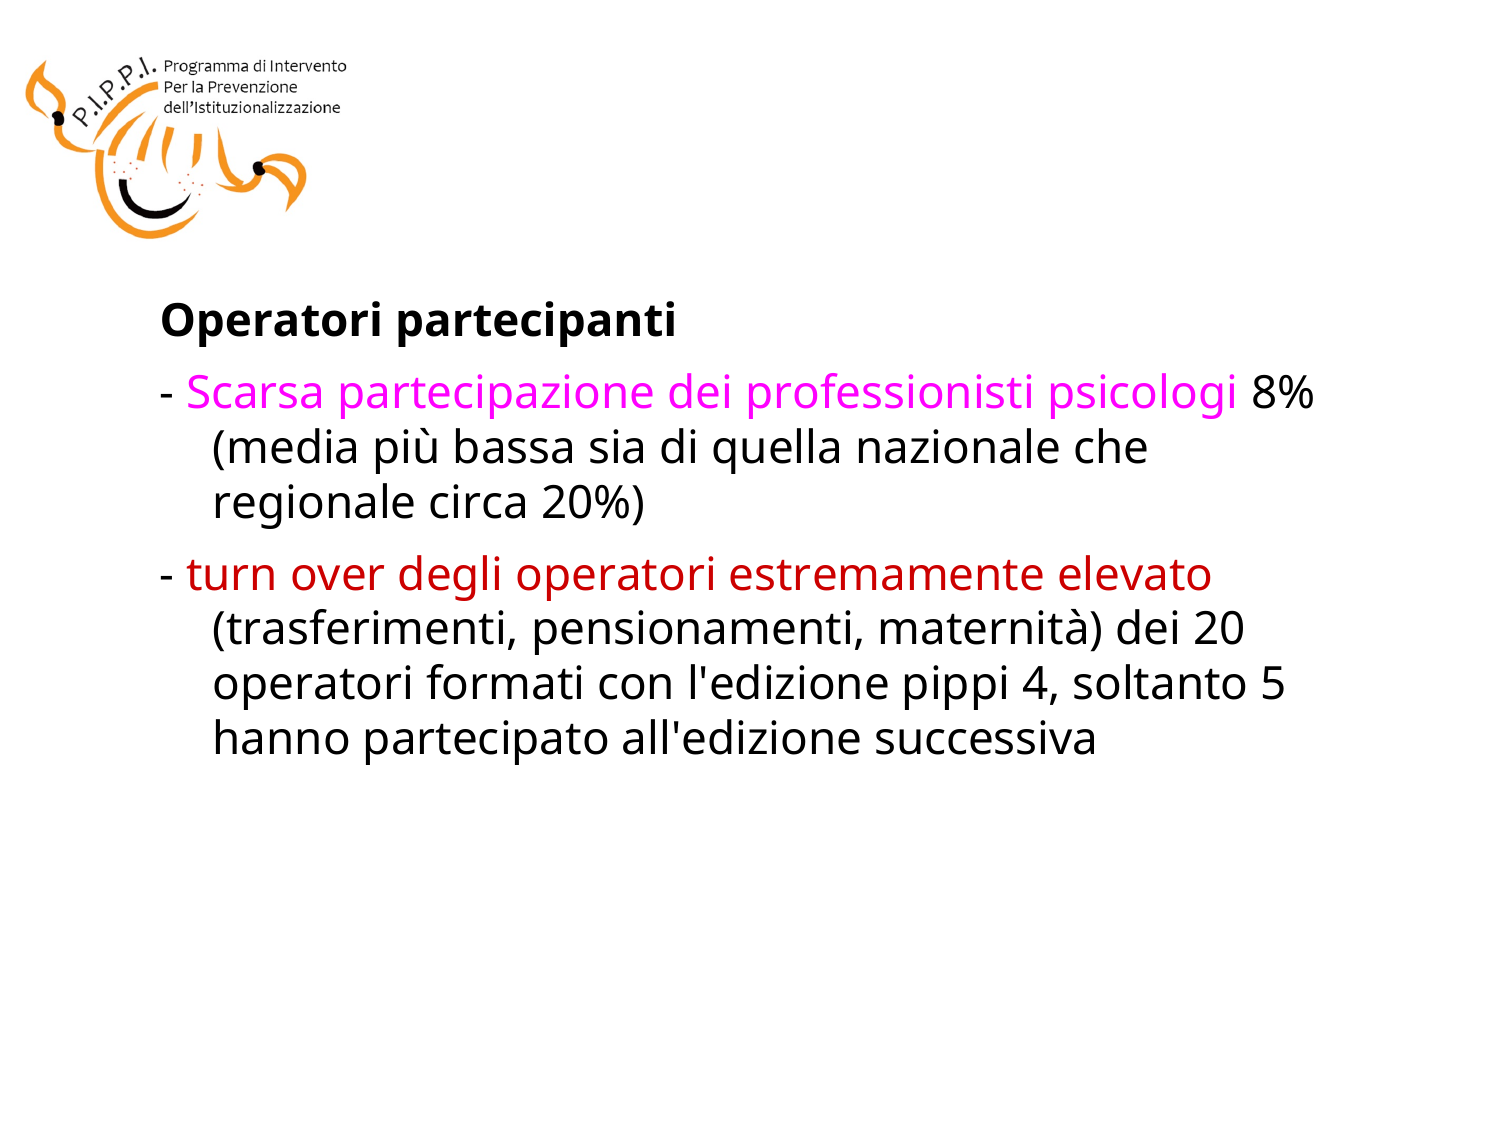

Operatori partecipanti
- Scarsa partecipazione dei professionisti psicologi 8% (media più bassa sia di quella nazionale che regionale circa 20%)
- turn over degli operatori estremamente elevato (trasferimenti, pensionamenti, maternità) dei 20 operatori formati con l'edizione pippi 4, soltanto 5 hanno partecipato all'edizione successiva